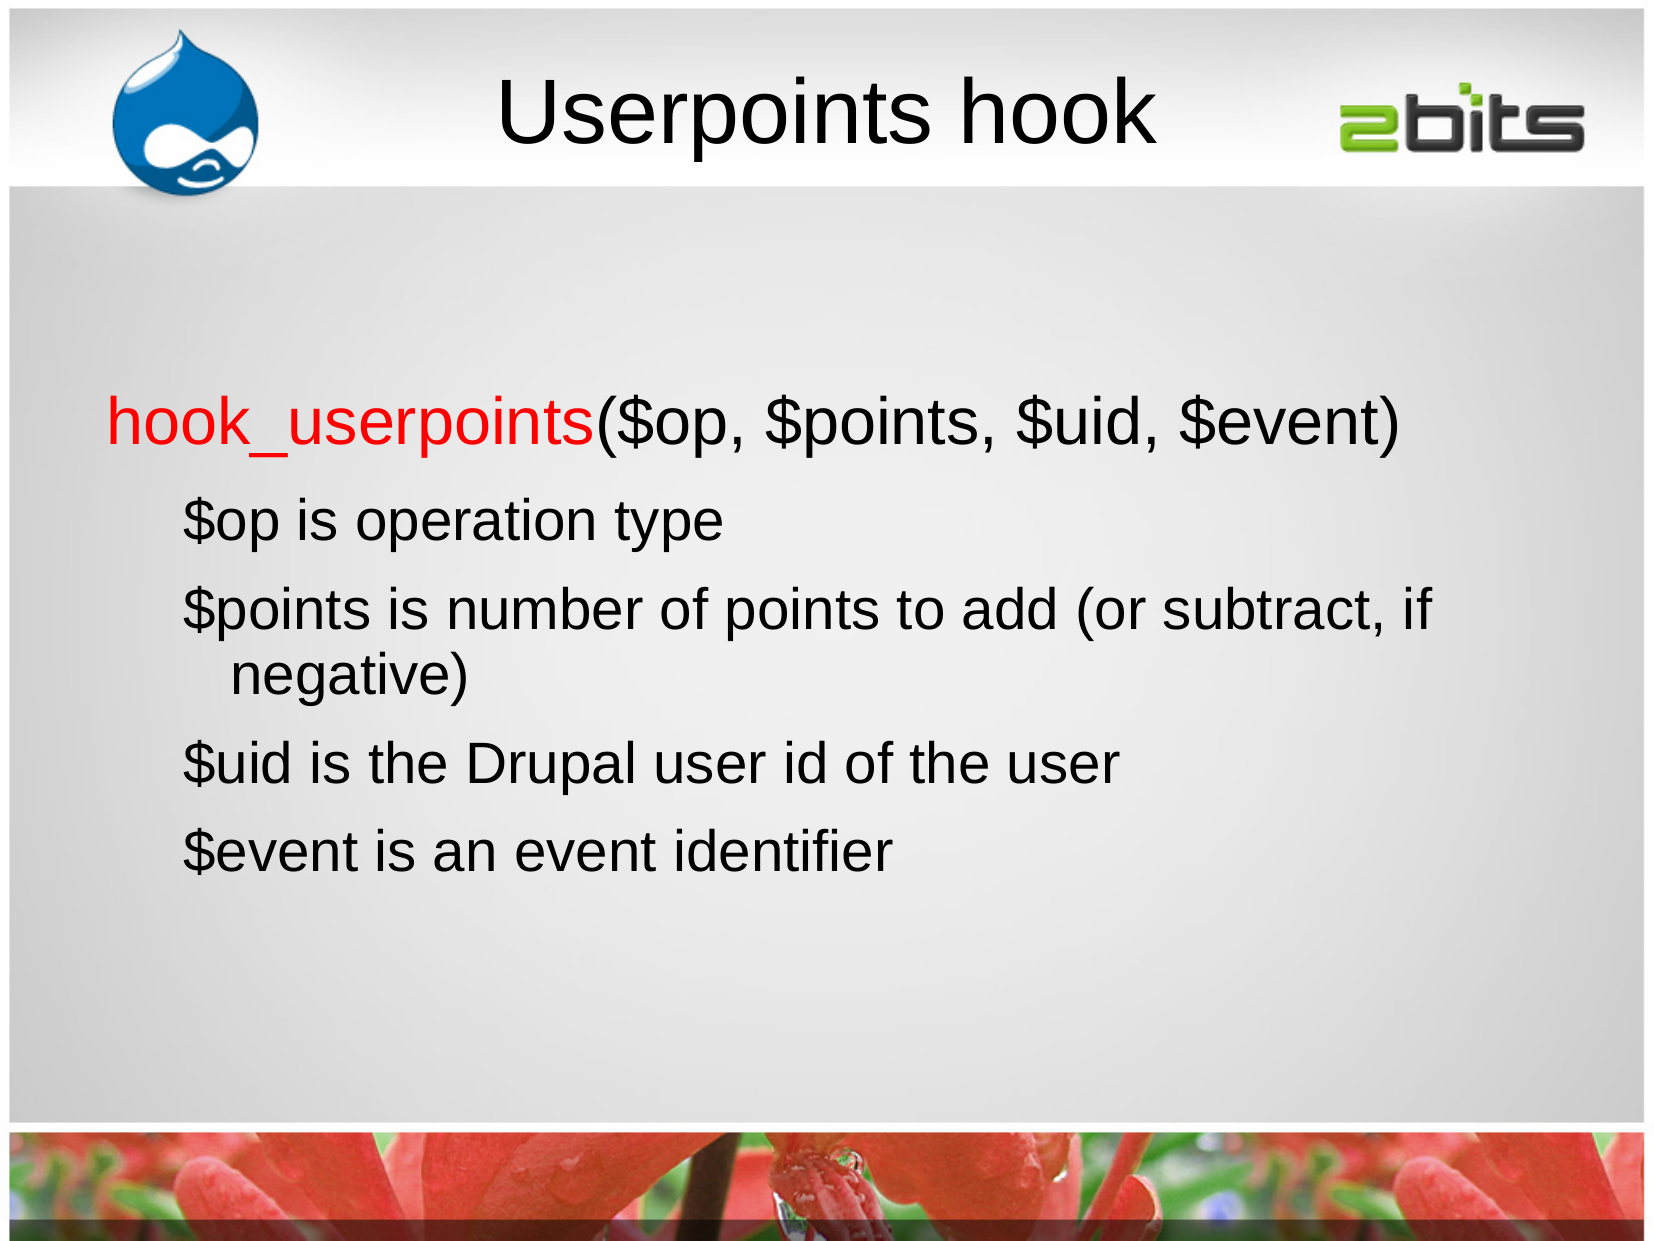

# Userpoints hook
hook_userpoints($op, $points, $uid, $event)
$op is operation type
$points is number of points to add (or subtract, if negative)
$uid is the Drupal user id of the user
$event is an event identifier